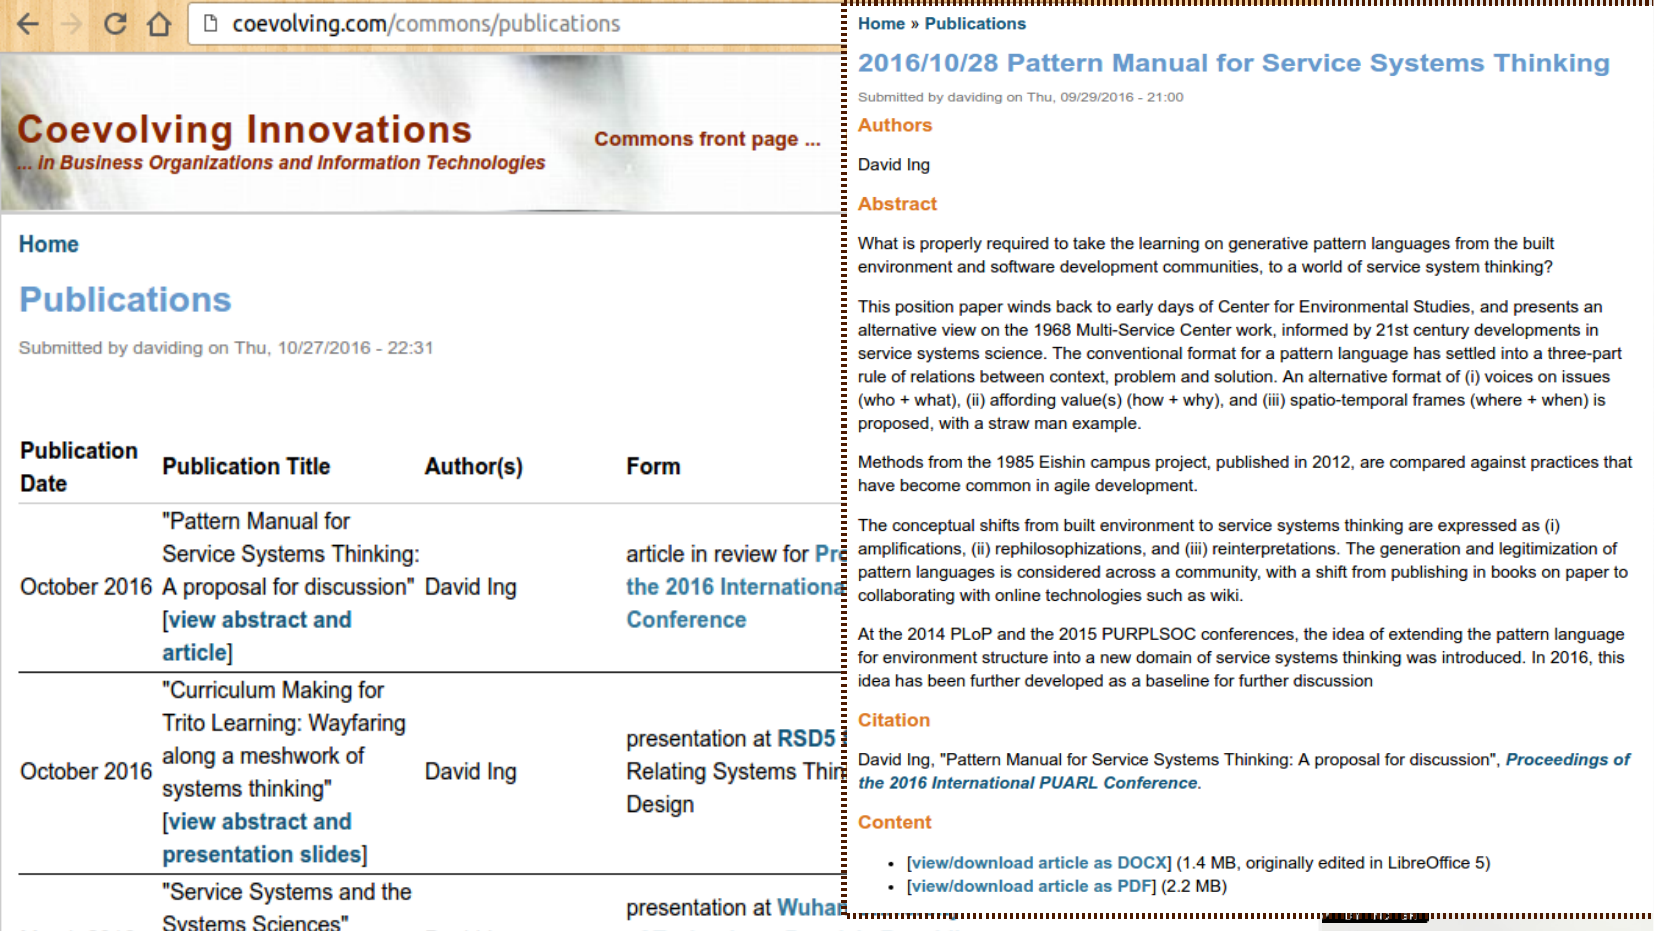

# On coevolving.com
Pattern Manual for Service Systems Thinking
October 2016
3